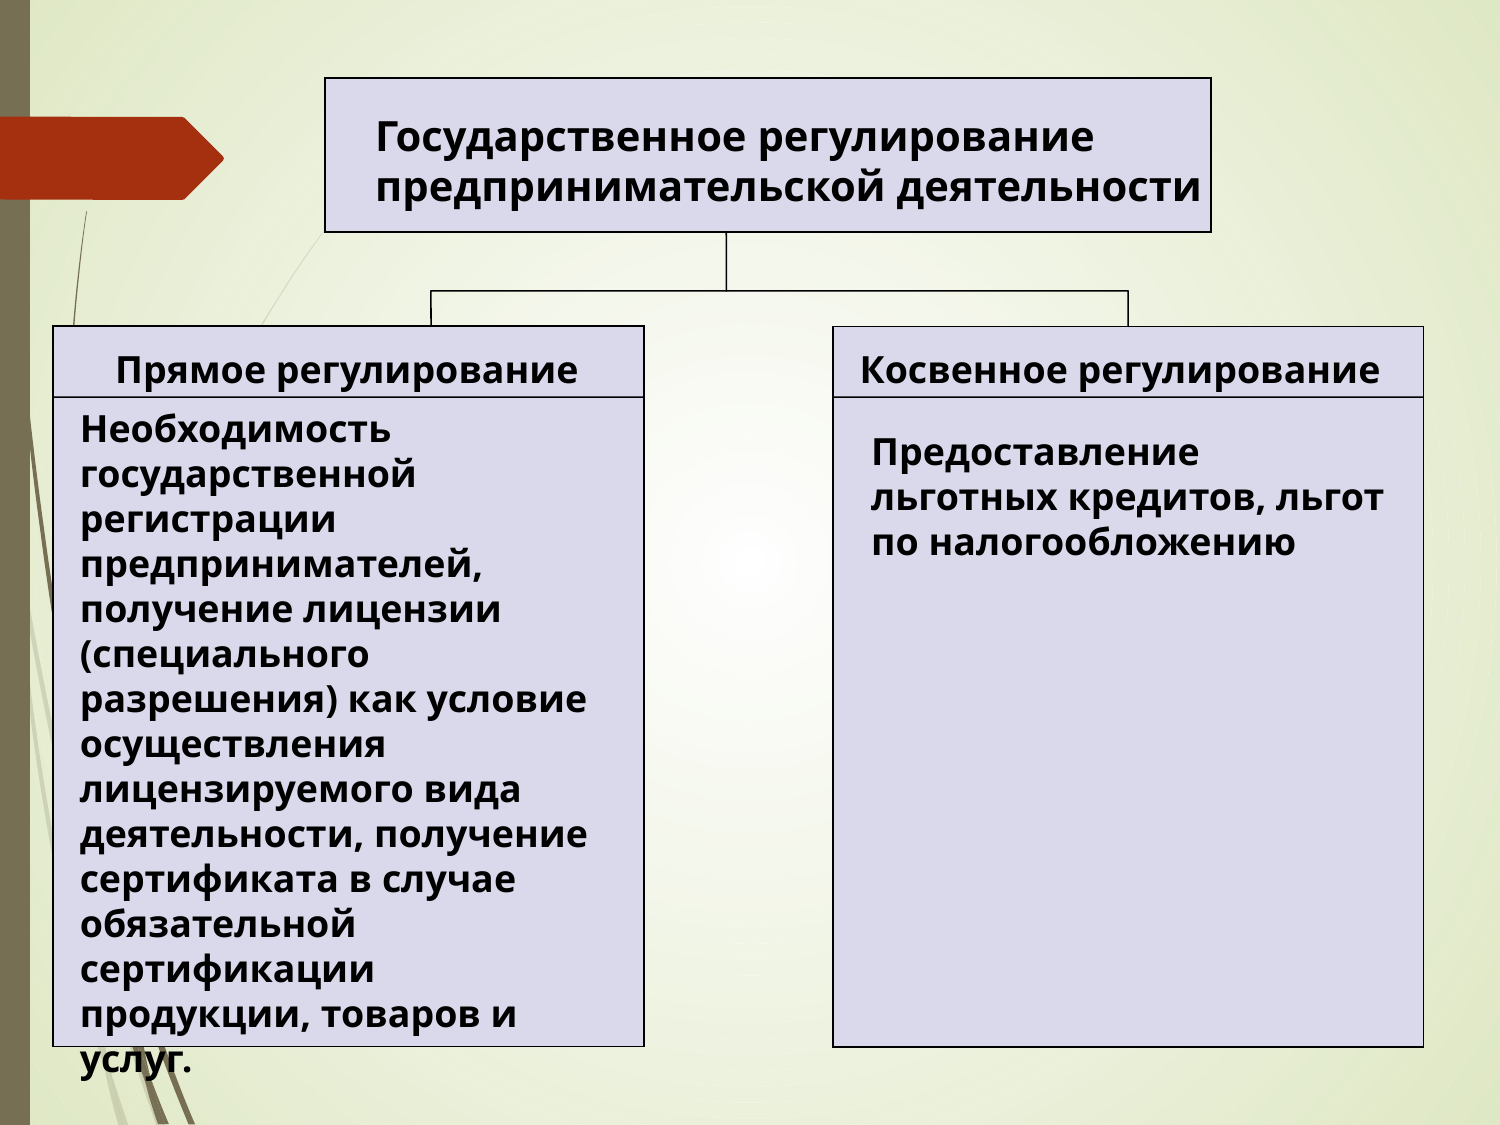

Государственное регулирование предпринимательской деятельности
Прямое регулирование
Косвенное регулирование
Необходимость государственной регистрации предпринимателей, получение лицензии (специального разрешения) как условие осуществления лицензируемого вида деятельности, получение сертификата в случае обязательной сертификации продукции, товаров и услуг.
Предоставление льготных кредитов, льгот по налогообложению